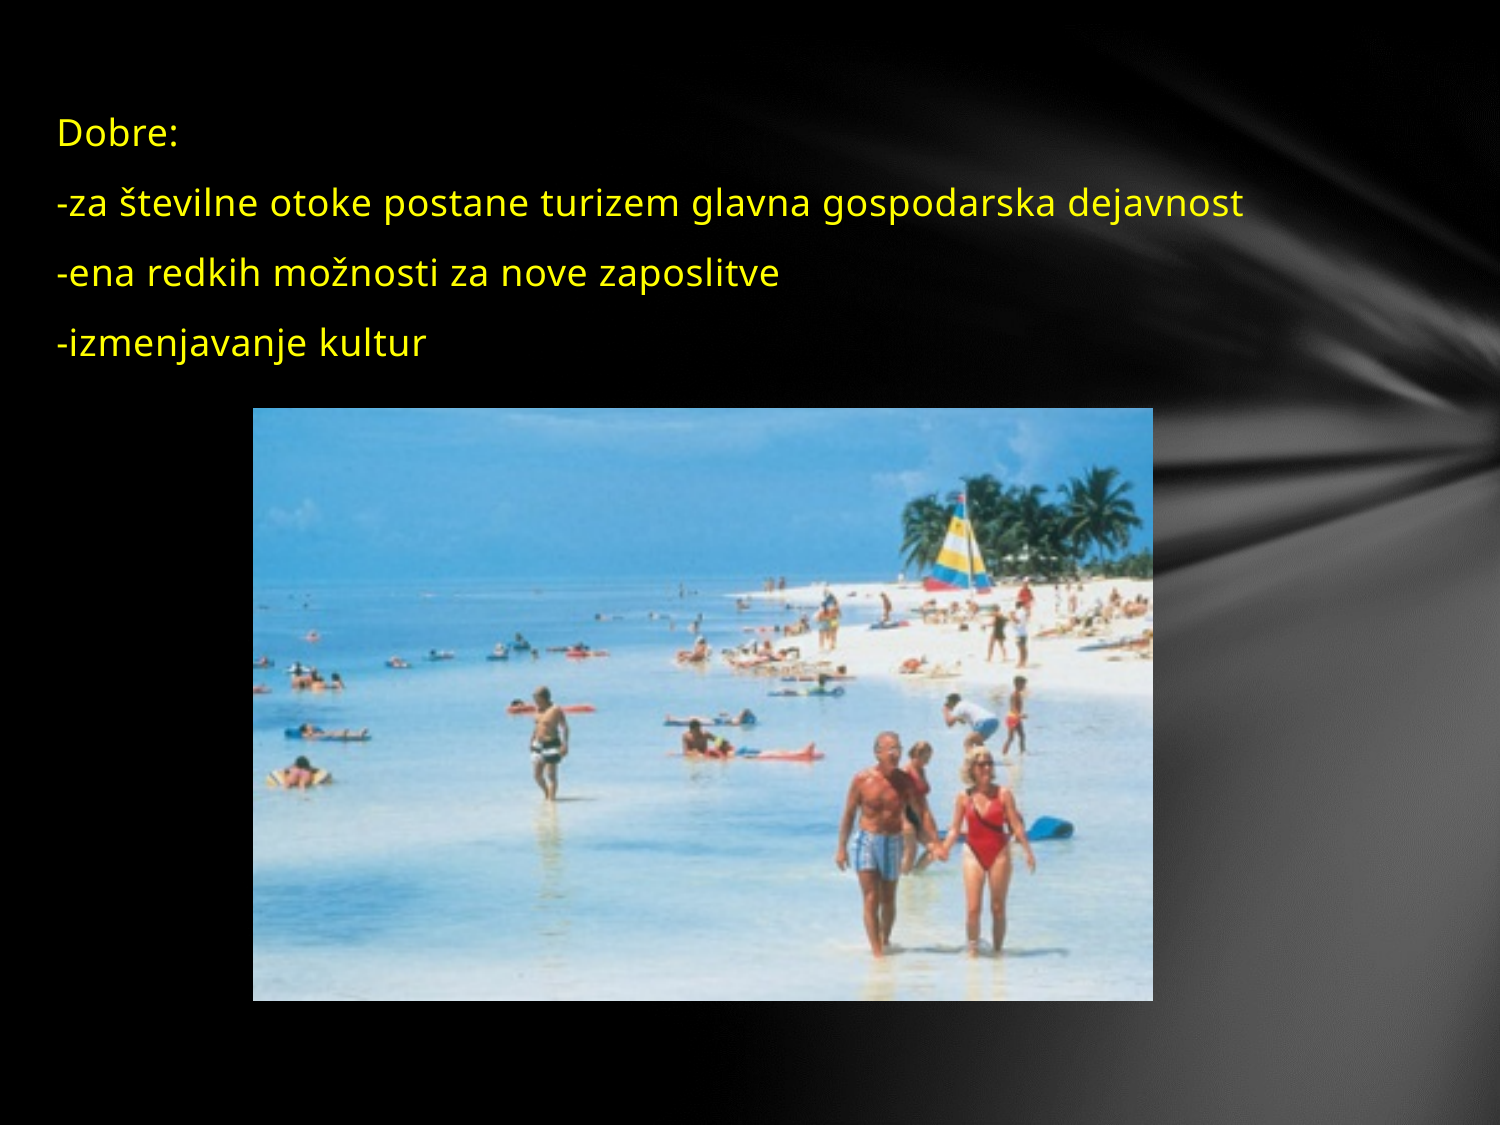

# Dobre:
-za številne otoke postane turizem glavna gospodarska dejavnost
-ena redkih možnosti za nove zaposlitve
-izmenjavanje kultur